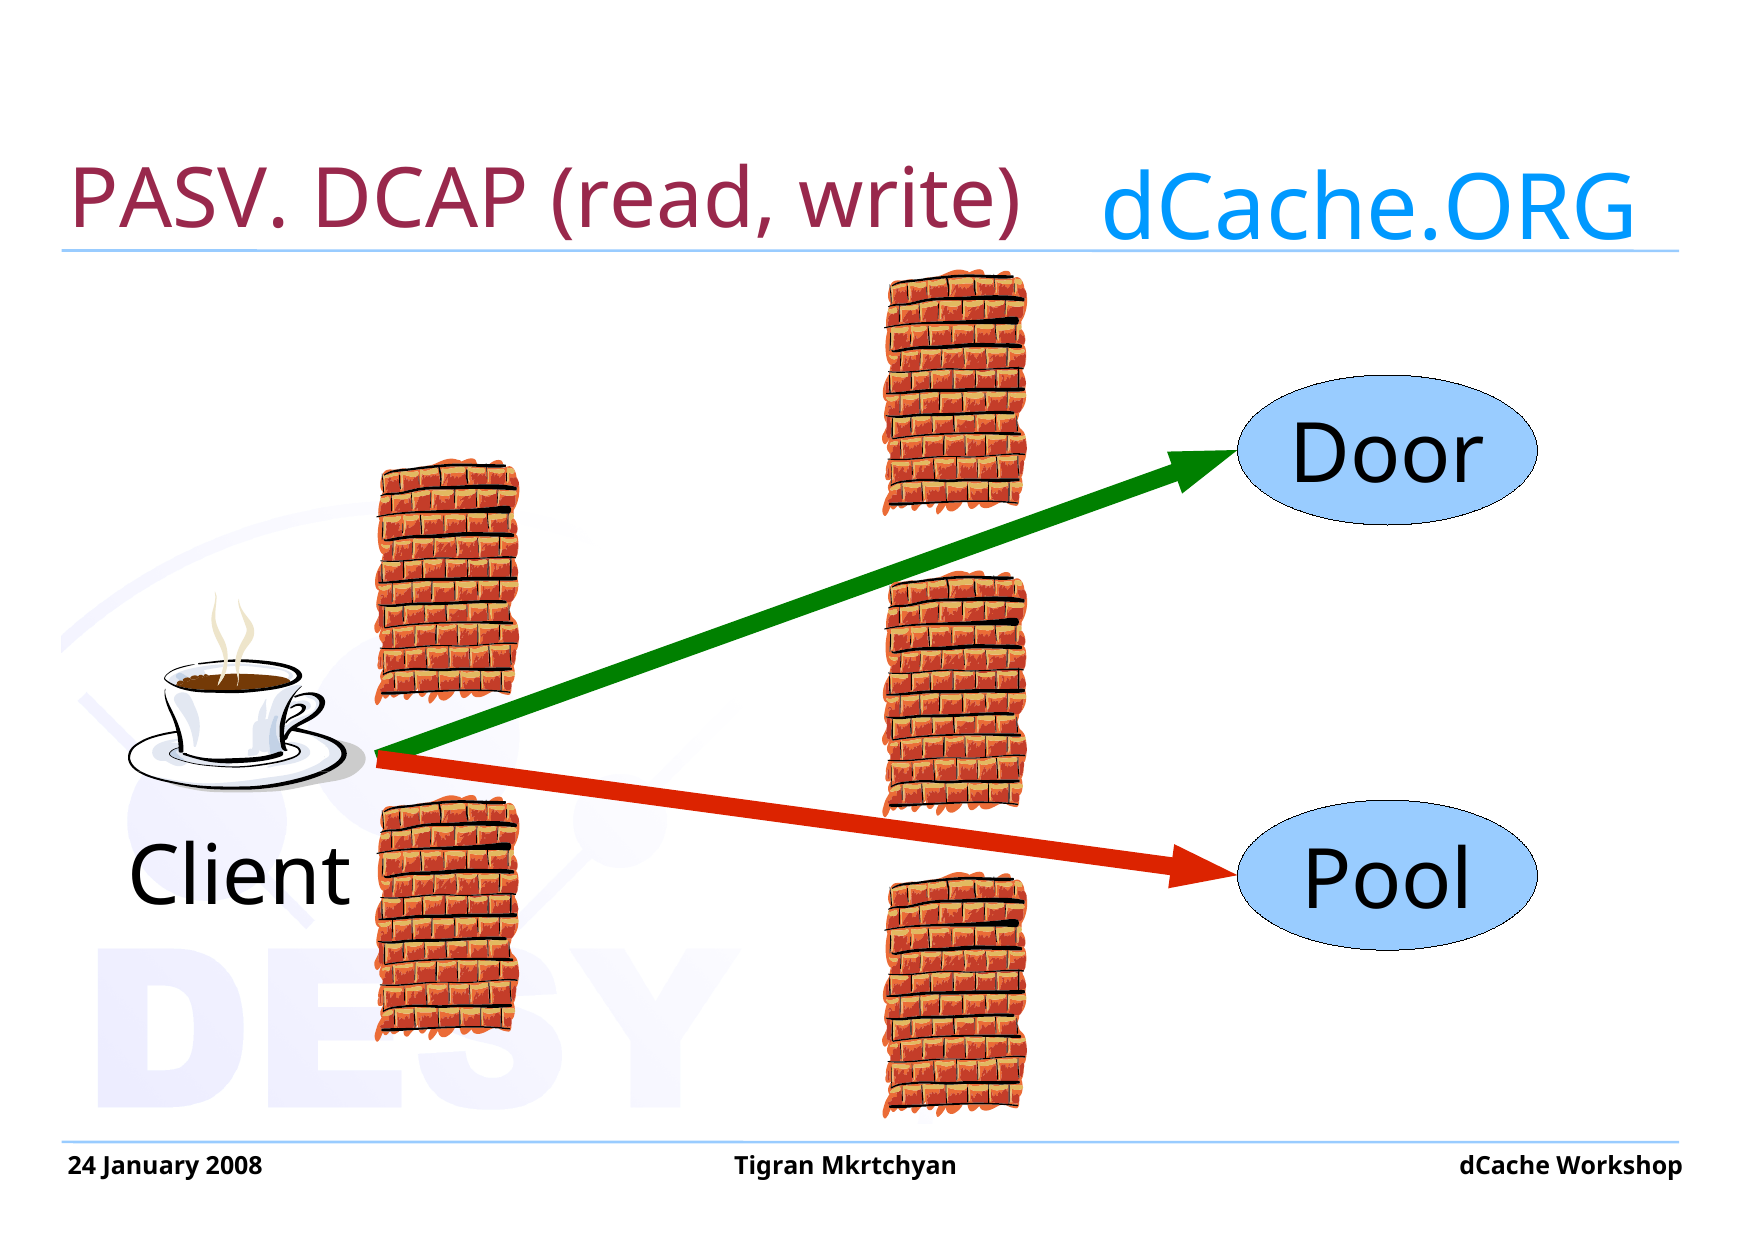

PASV. DCAP (read, write)
Door
Client
Pool